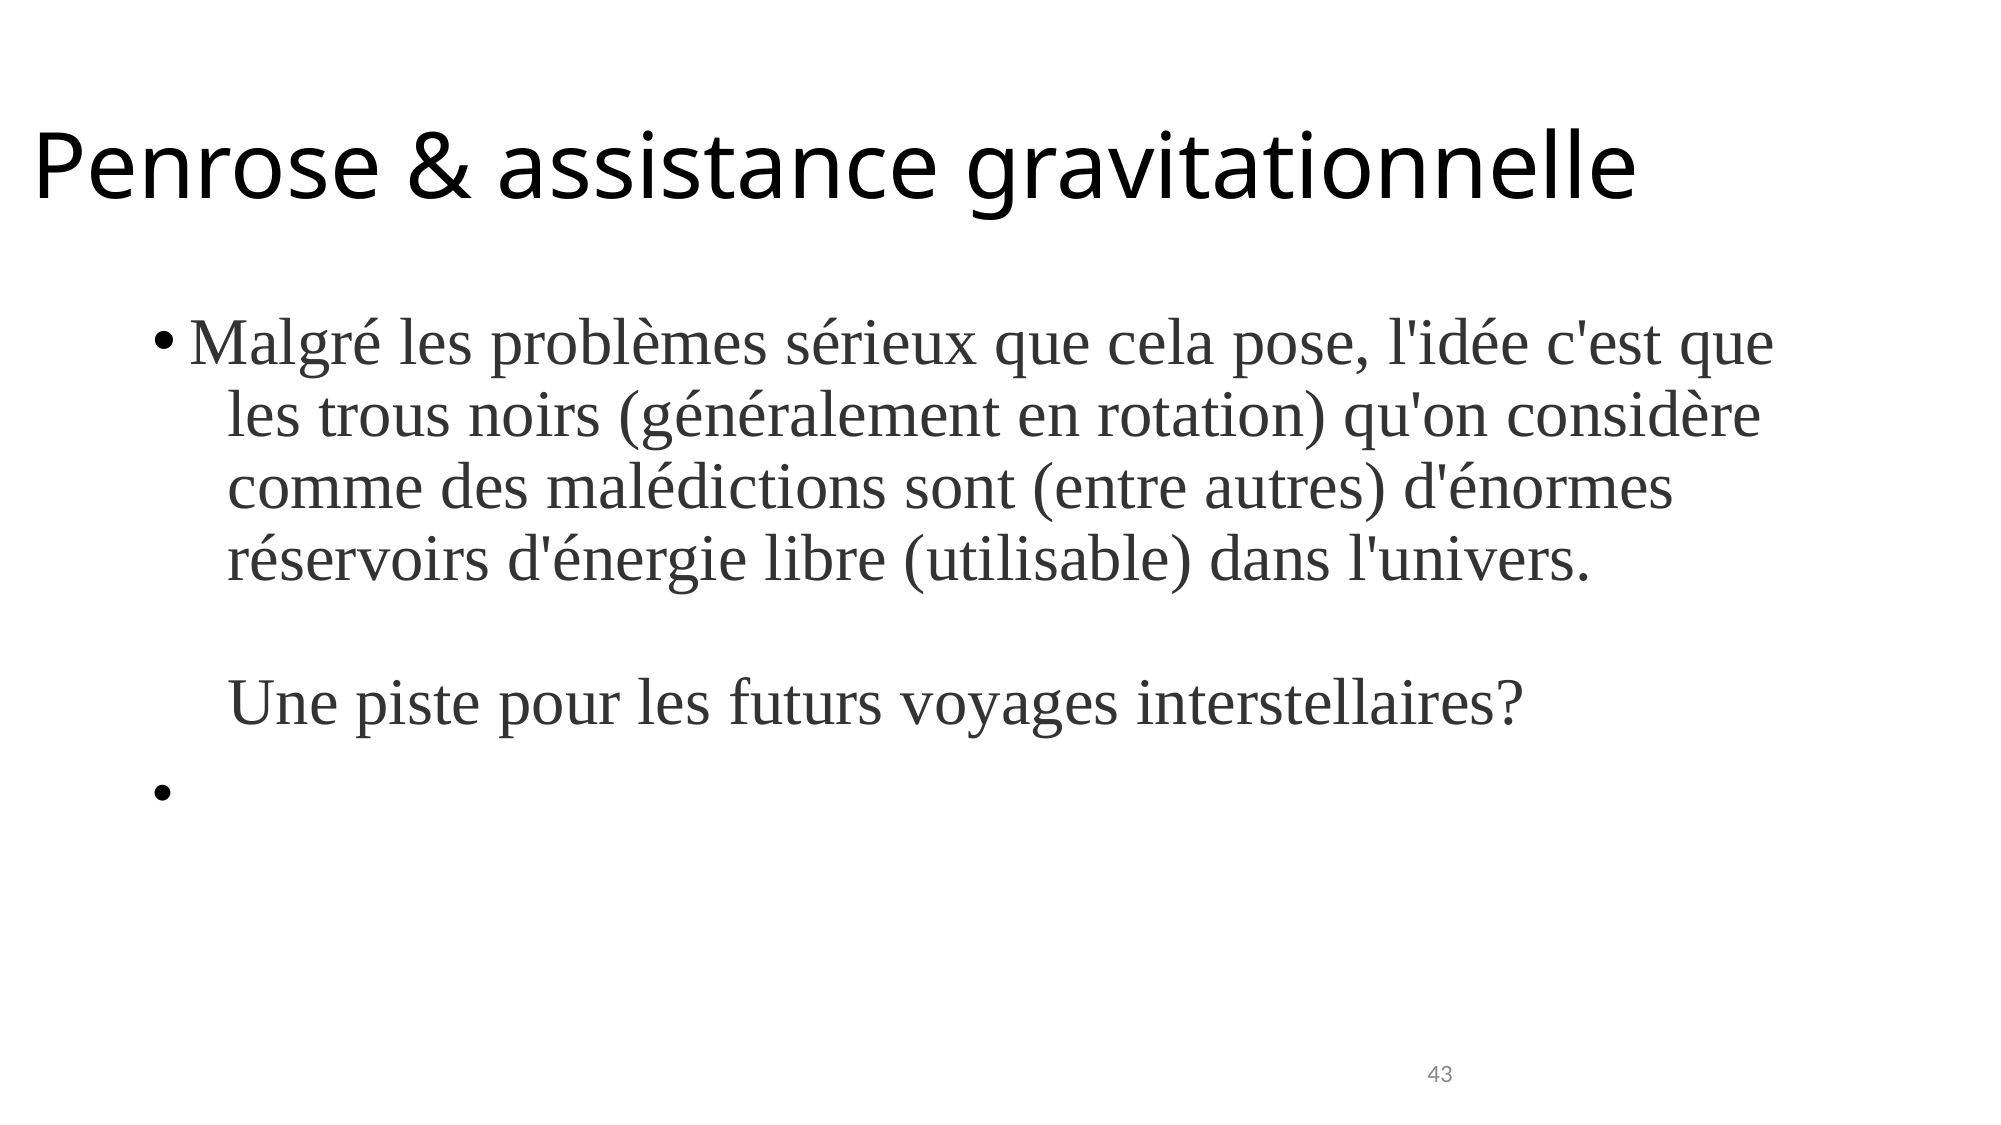

# Penrose & assistance gravitationnelle
Malgré les problèmes sérieux que cela pose, l'idée c'est que les trous noirs (généralement en rotation) qu'on considère comme des malédictions sont (entre autres) d'énormes réservoirs d'énergie libre (utilisable) dans l'univers.
Une piste pour les futurs voyages interstellaires?